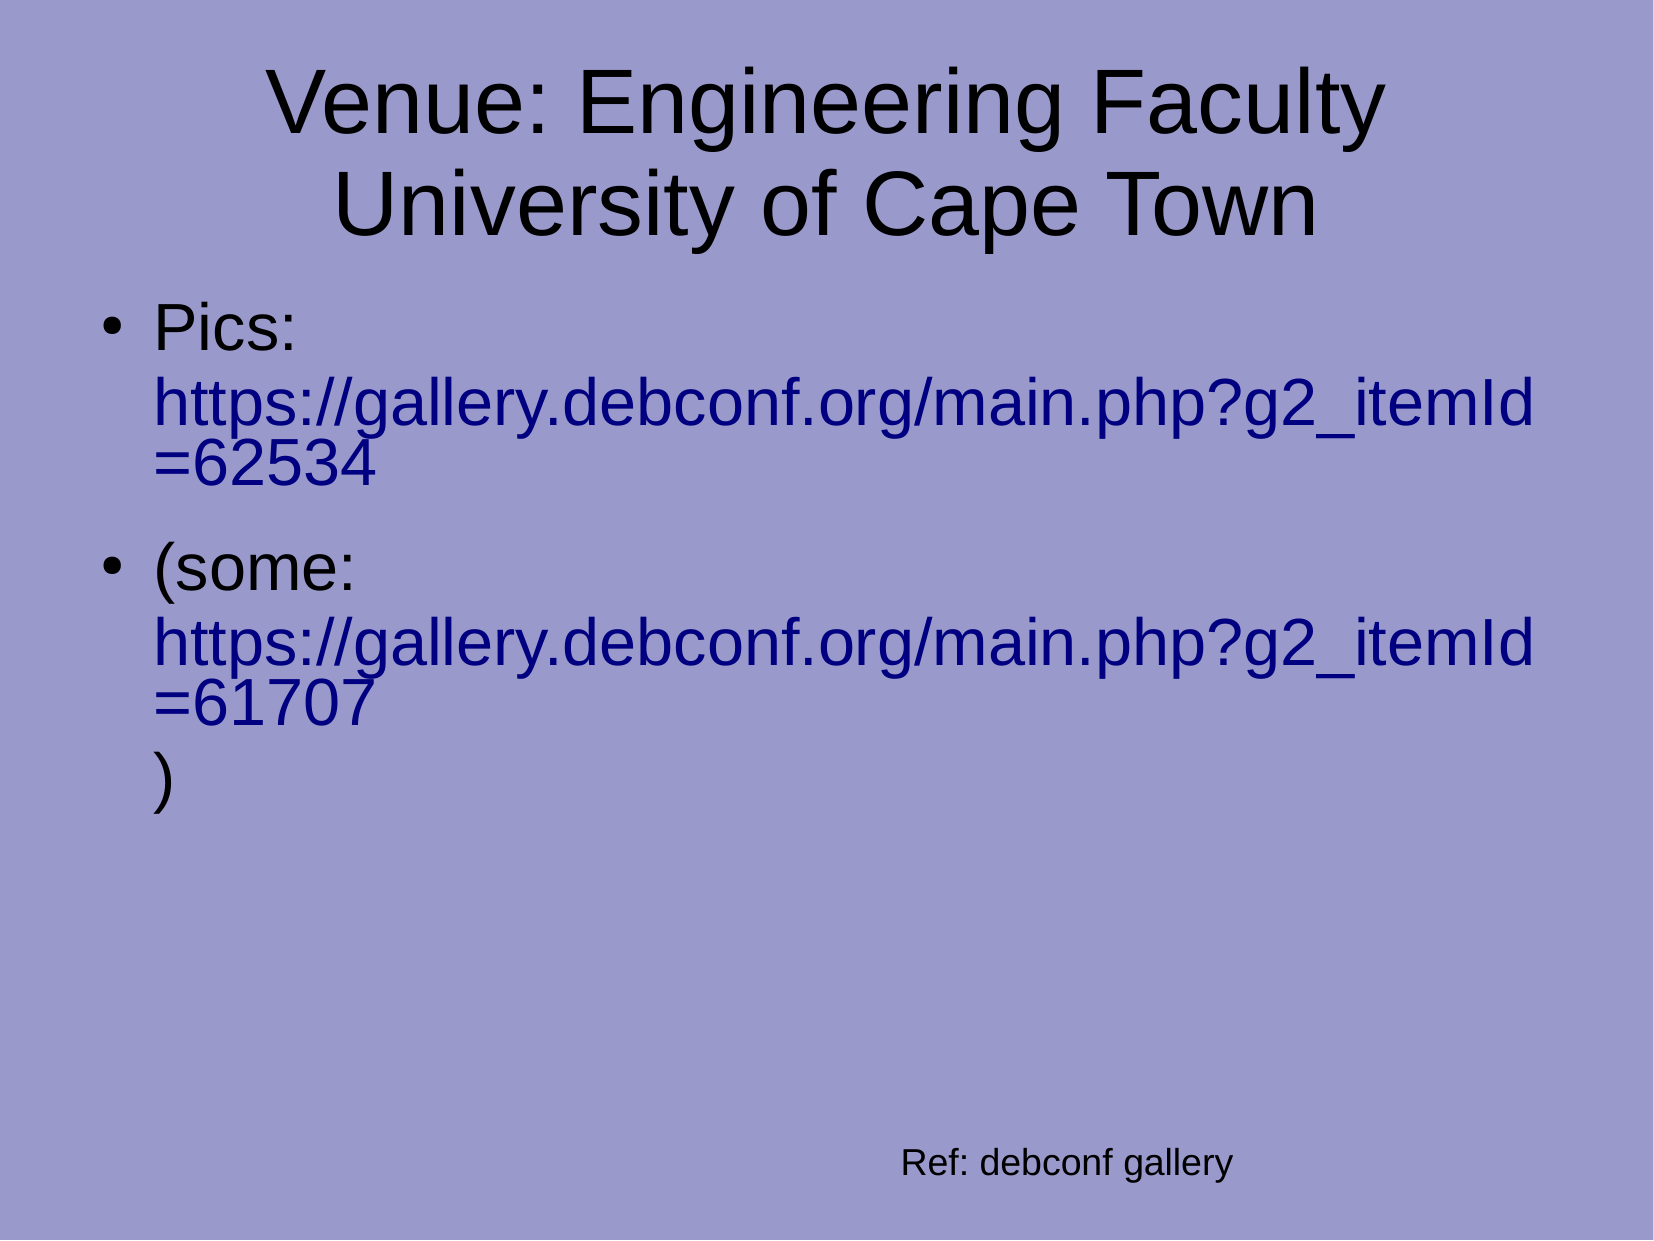

# Venue: Engineering Faculty University of Cape Town
Pics: https://gallery.debconf.org/main.php?g2_itemId=62534
(some: https://gallery.debconf.org/main.php?g2_itemId=61707)
Ref: debconf gallery